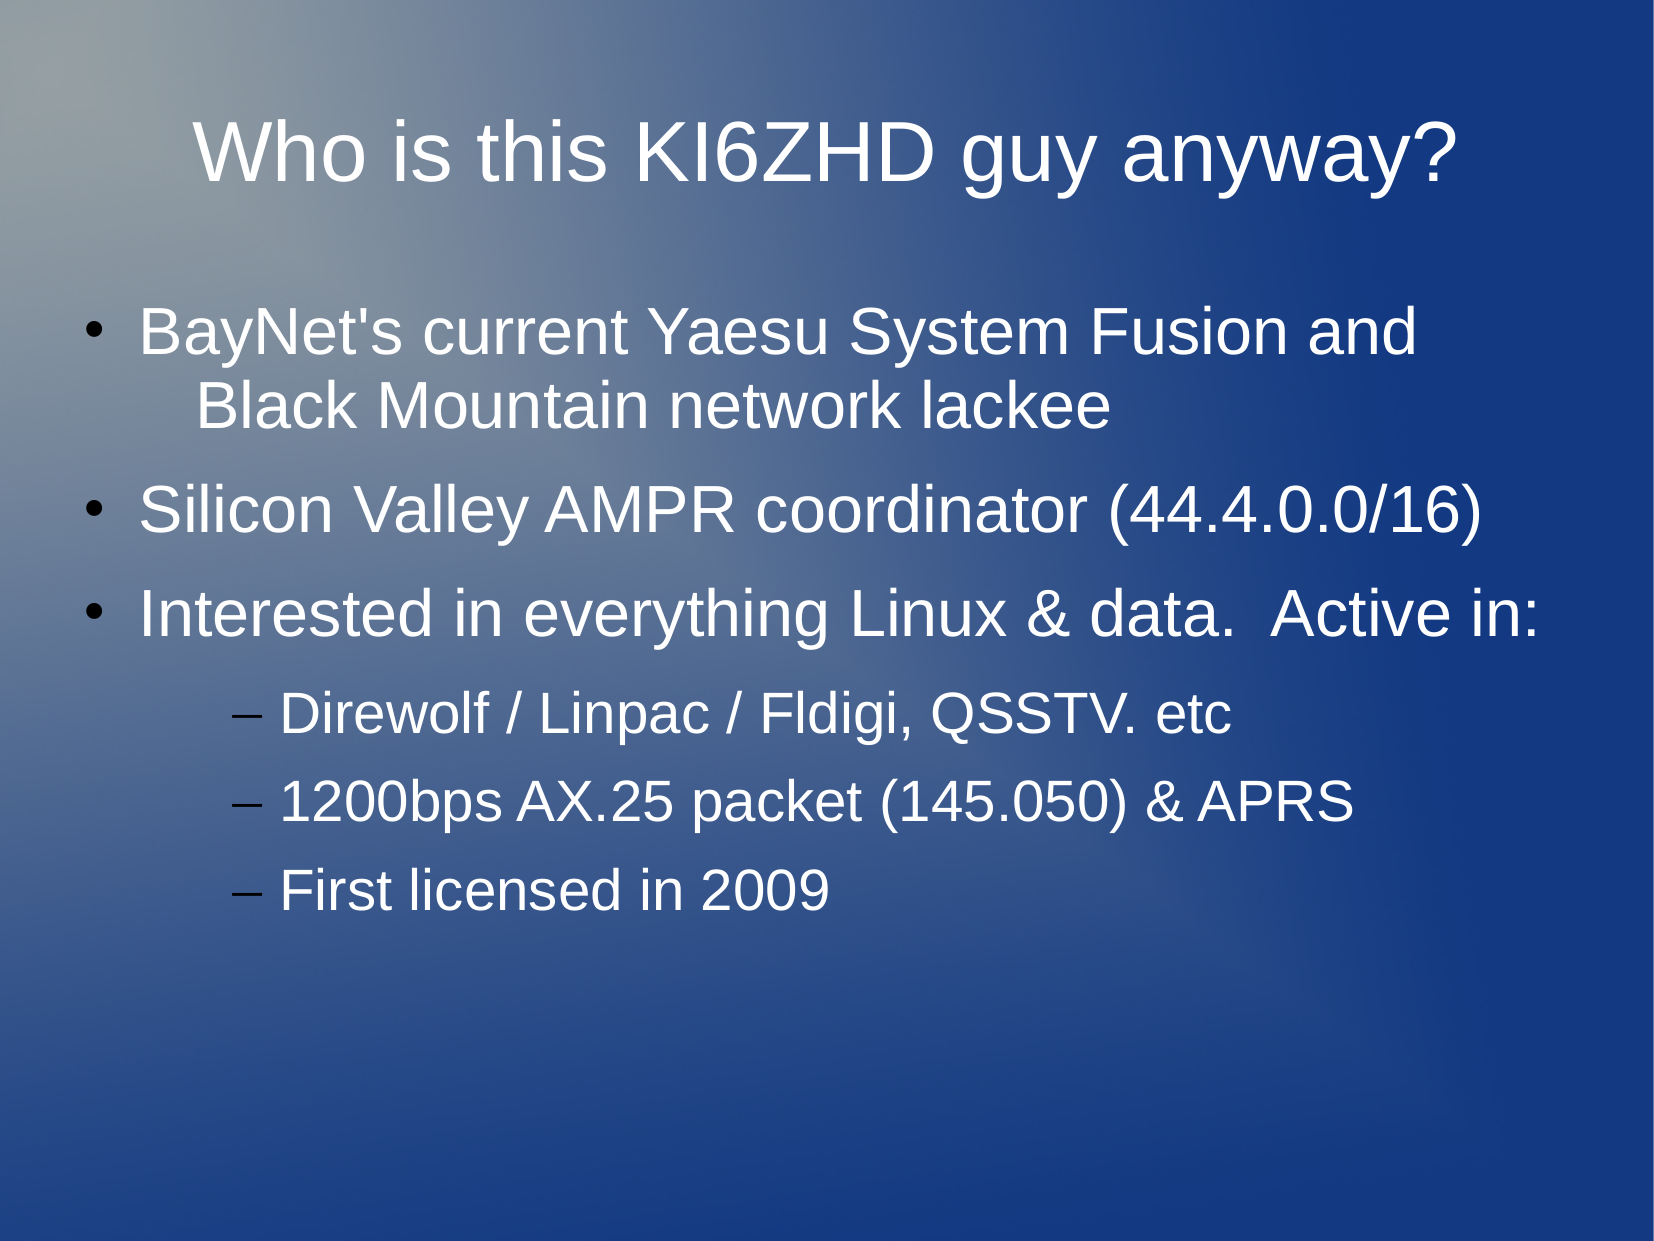

# Who is this KI6ZHD guy anyway?
BayNet's current Yaesu System Fusion and Black Mountain network lackee
Silicon Valley AMPR coordinator (44.4.0.0/16)
Interested in everything Linux & data. Active in:
Direwolf / Linpac / Fldigi, QSSTV. etc
1200bps AX.25 packet (145.050) & APRS
First licensed in 2009